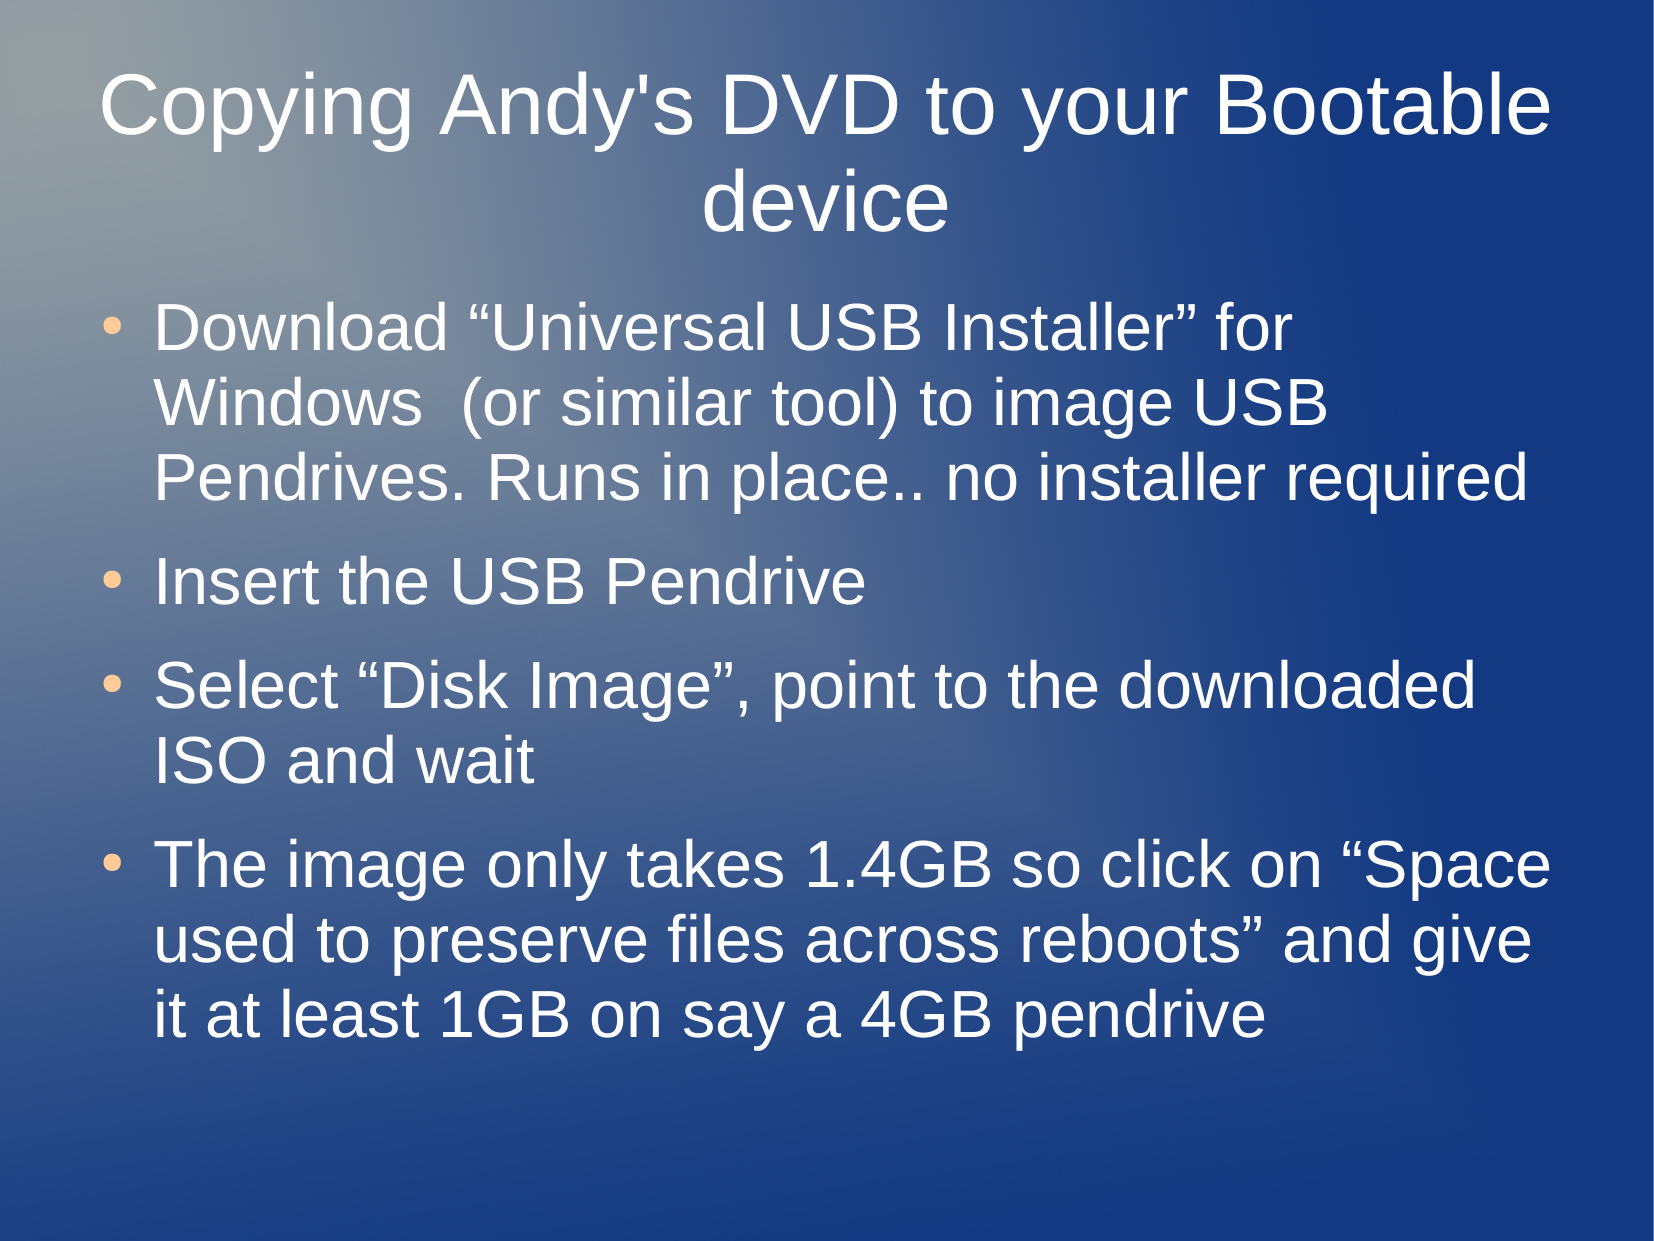

# Copying Andy's DVD to your Bootable device
Download “Universal USB Installer” for Windows (or similar tool) to image USB Pendrives. Runs in place.. no installer required
Insert the USB Pendrive
Select “Disk Image”, point to the downloaded ISO and wait
The image only takes 1.4GB so click on “Space used to preserve files across reboots” and give it at least 1GB on say a 4GB pendrive